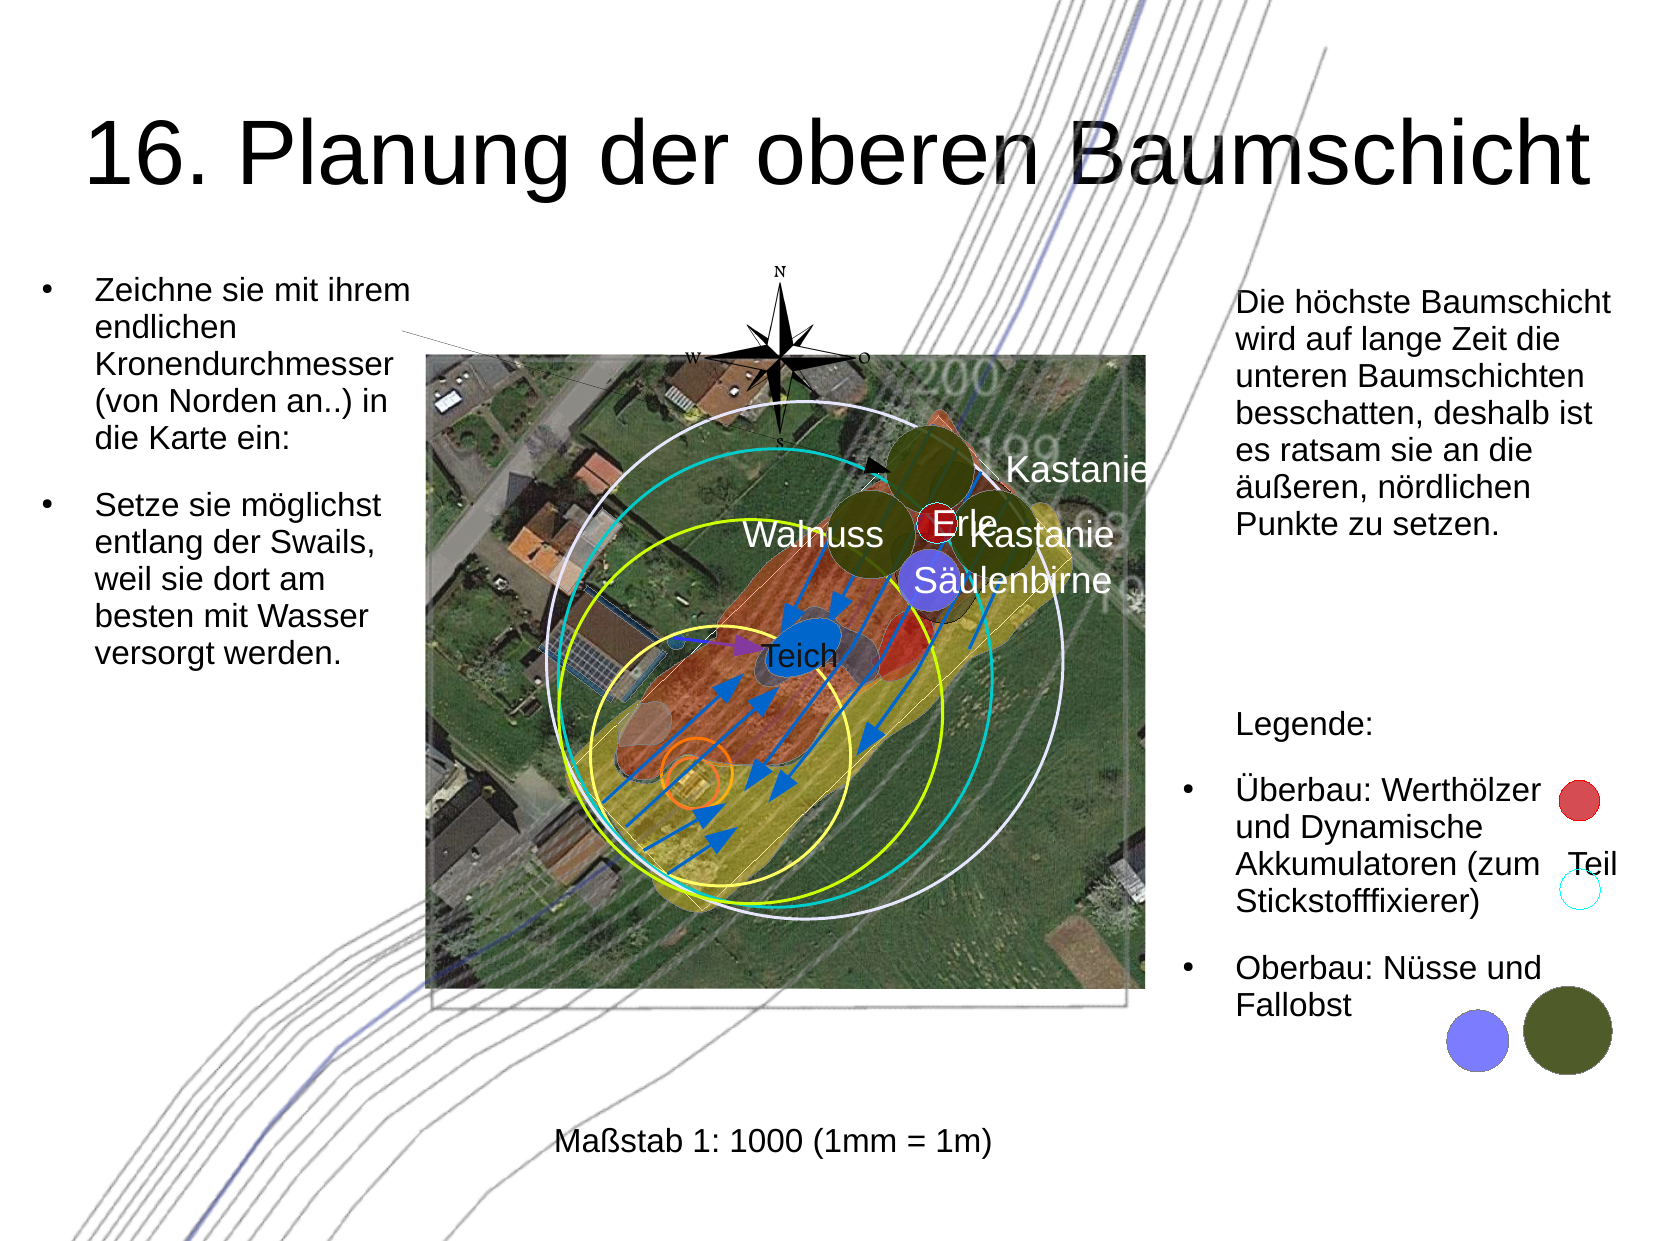

# 16. Planung der oberen Baumschicht
Zeichne sie mit ihrem endlichen Kronendurchmesser (von Norden an..) in die Karte ein:
Setze sie möglichst entlang der Swails, weil sie dort am besten mit Wasser versorgt werden.
Die höchste Baumschicht wird auf lange Zeit die unteren Baumschichten besschatten, deshalb ist es ratsam sie an die äußeren, nördlichen Punkte zu setzen.
Legende:
Überbau: Werthölzer und Dynamische Akkumulatoren (zum Teil Stickstofffixierer)
Oberbau: Nüsse und Fallobst
 Kastanie
 Kastanie
Walnuss
Erle
Säulenbirne
Teich
Teich
Maßstab 1: 1000 (1mm = 1m)